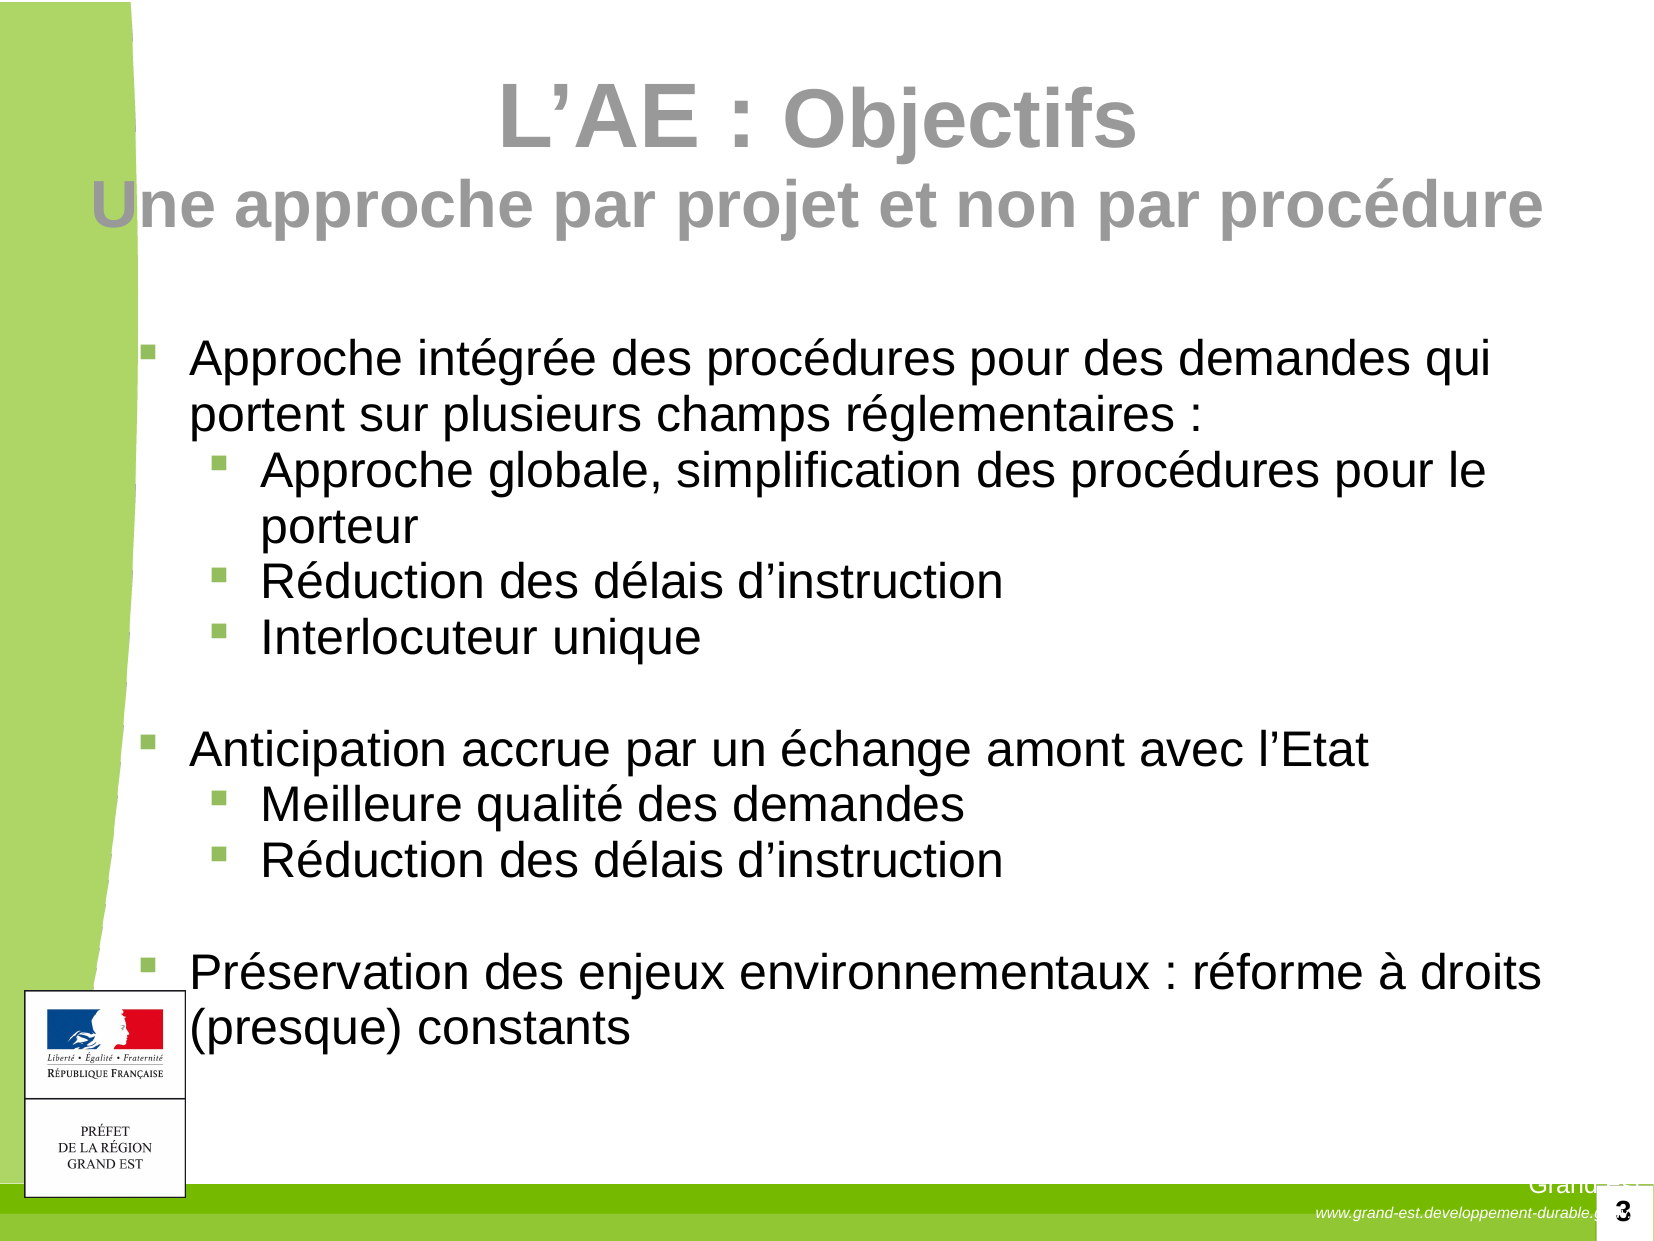

# L’AE : Objectifs Une approche par projet et non par procédure
Approche intégrée des procédures pour des demandes qui portent sur plusieurs champs réglementaires :
Approche globale, simplification des procédures pour le porteur
Réduction des délais d’instruction
Interlocuteur unique
Anticipation accrue par un échange amont avec l’Etat
Meilleure qualité des demandes
Réduction des délais d’instruction
Préservation des enjeux environnementaux : réforme à droits (presque) constants
3